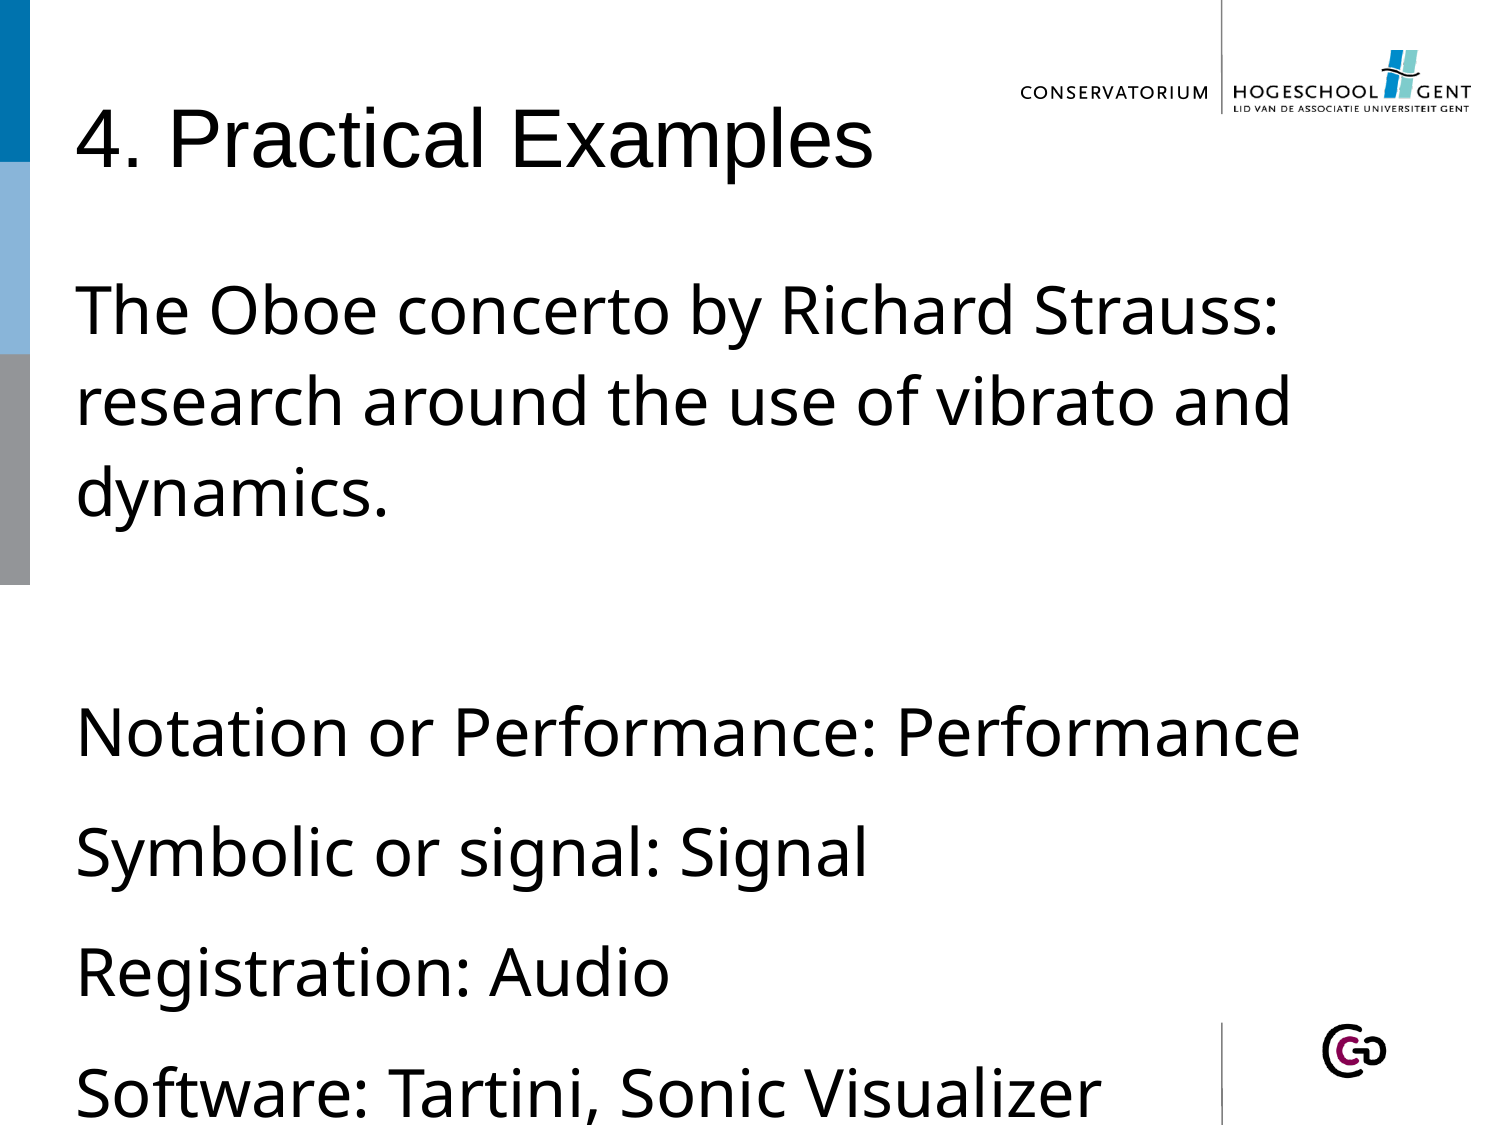

# 4. Practical Examples
The Oboe concerto by Richard Strauss: research around the use of vibrato and dynamics.
Notation or Performance: Performance
Symbolic or signal: Signal
Registration: Audio
Software: Tartini, Sonic Visualizer